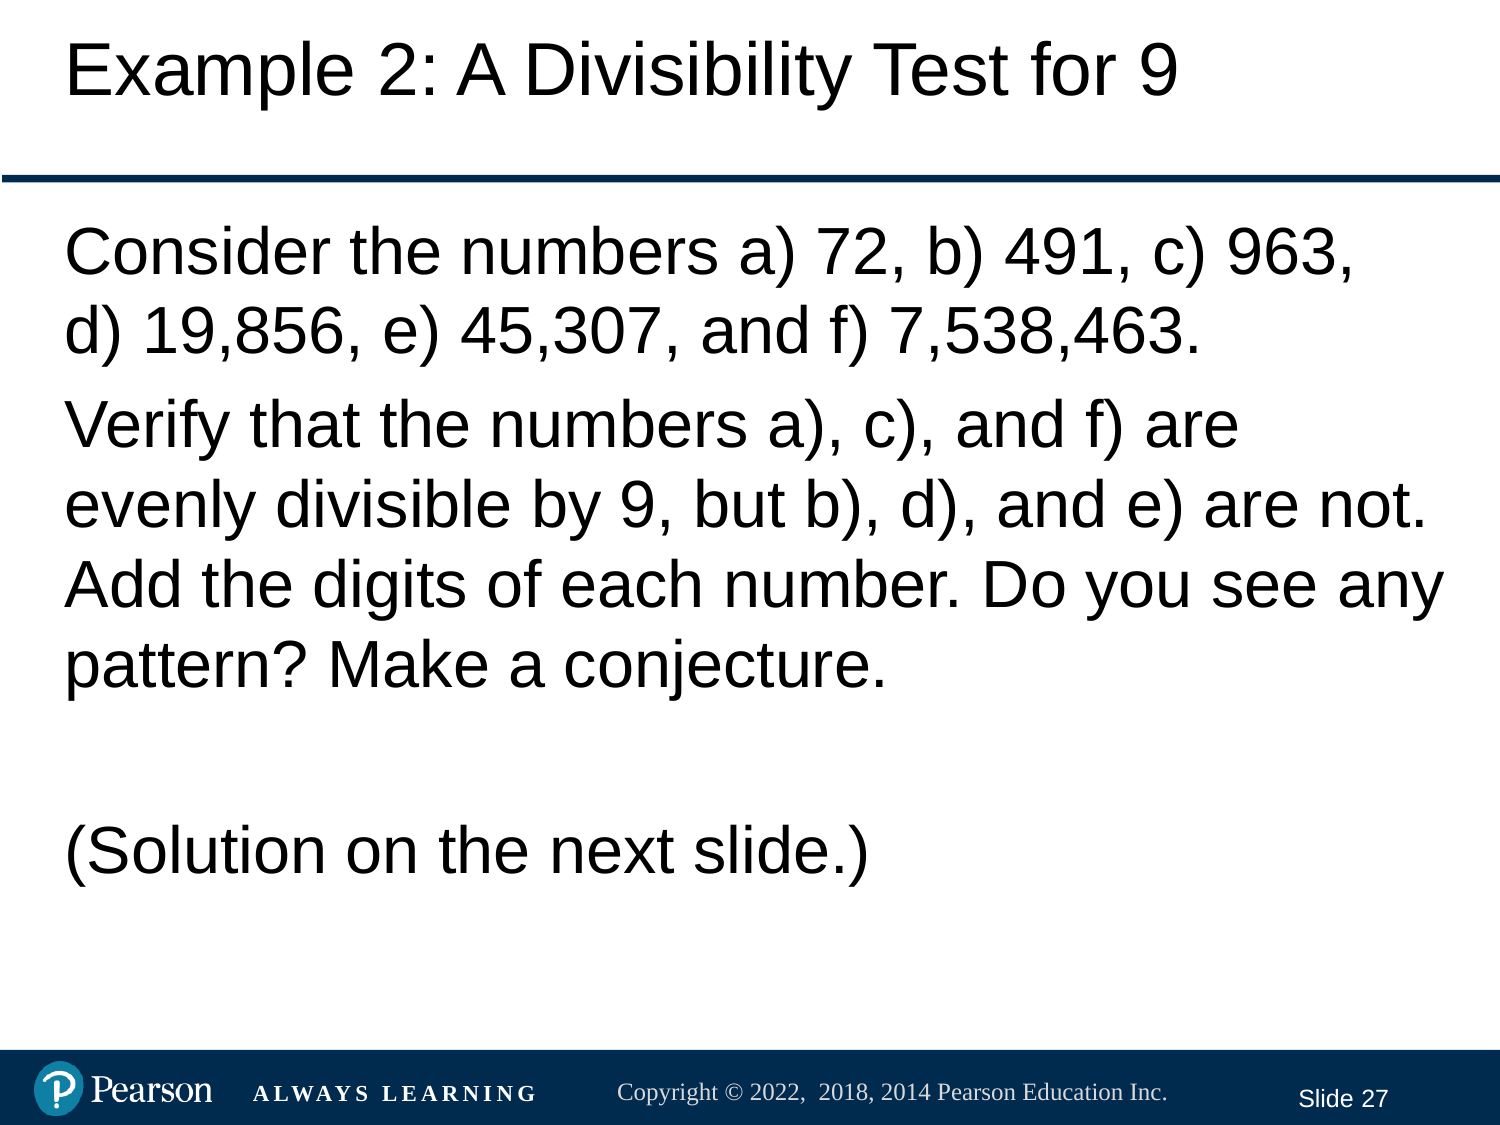

# Example 2: A Divisibility Test for 9
Consider the numbers a) 72, b) 491, c) 963,
d) 19,856, e) 45,307, and f) 7,538,463.
Verify that the numbers a), c), and f) are evenly divisible by 9, but b), d), and e) are not. Add the digits of each number. Do you see any pattern? Make a conjecture.
(Solution on the next slide.)